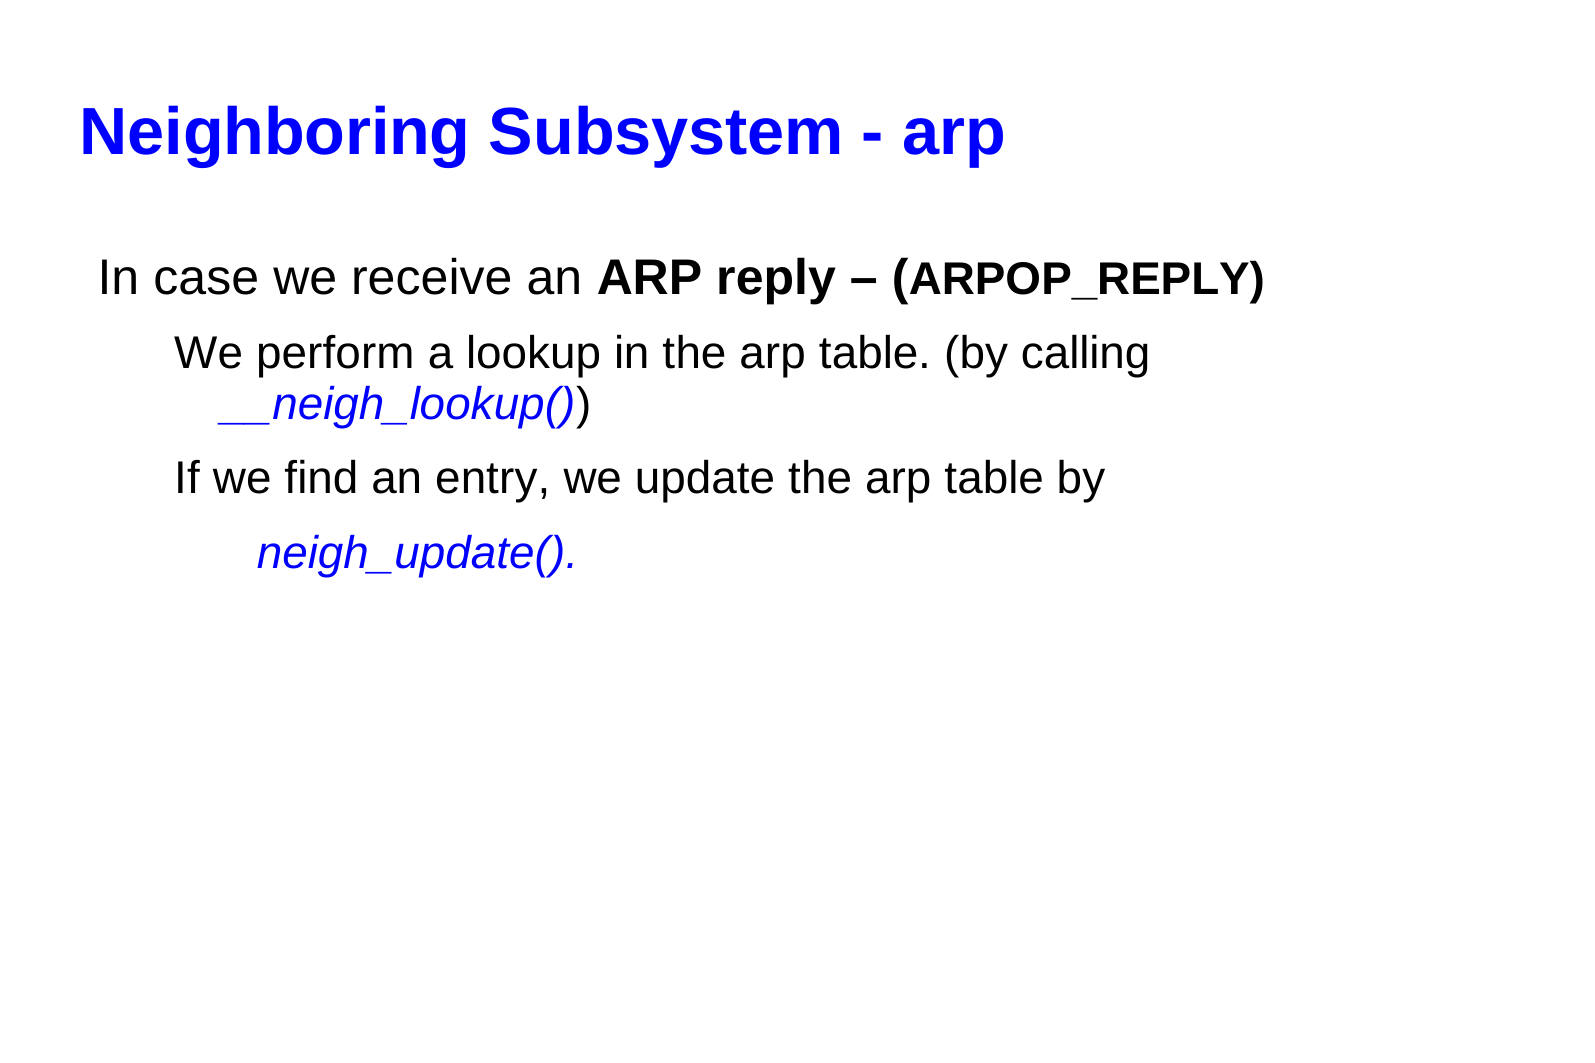

# Neighboring Subsystem - arp
In case we receive an ARP reply – (ARPOP_REPLY)
We perform a lookup in the arp table. (by calling __neigh_lookup())
If we find an entry, we update the arp table by
neigh_update().